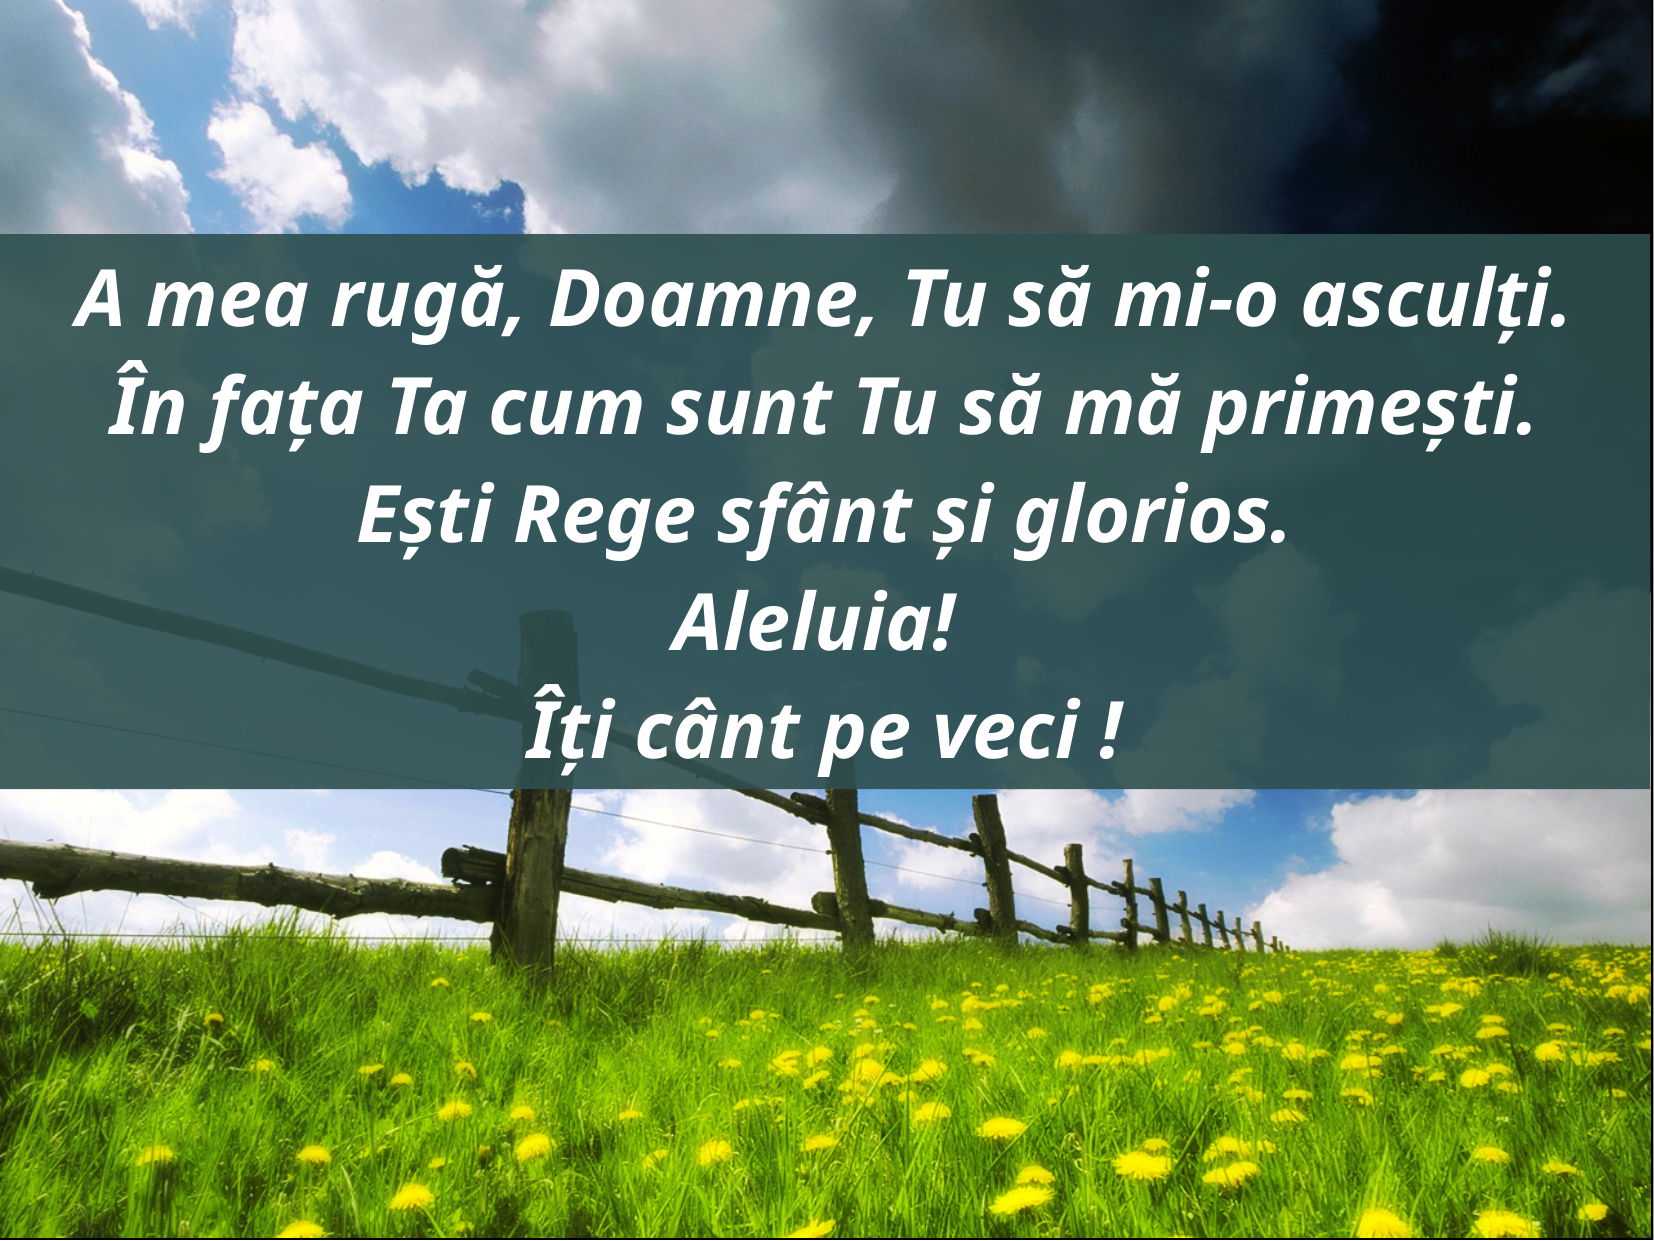

A mea rugă, Doamne, Tu să mi-o asculți.
În fața Ta cum sunt Tu să mă primești.
Ești Rege sfânt și glorios.
Aleluia!
Îți cânt pe veci !